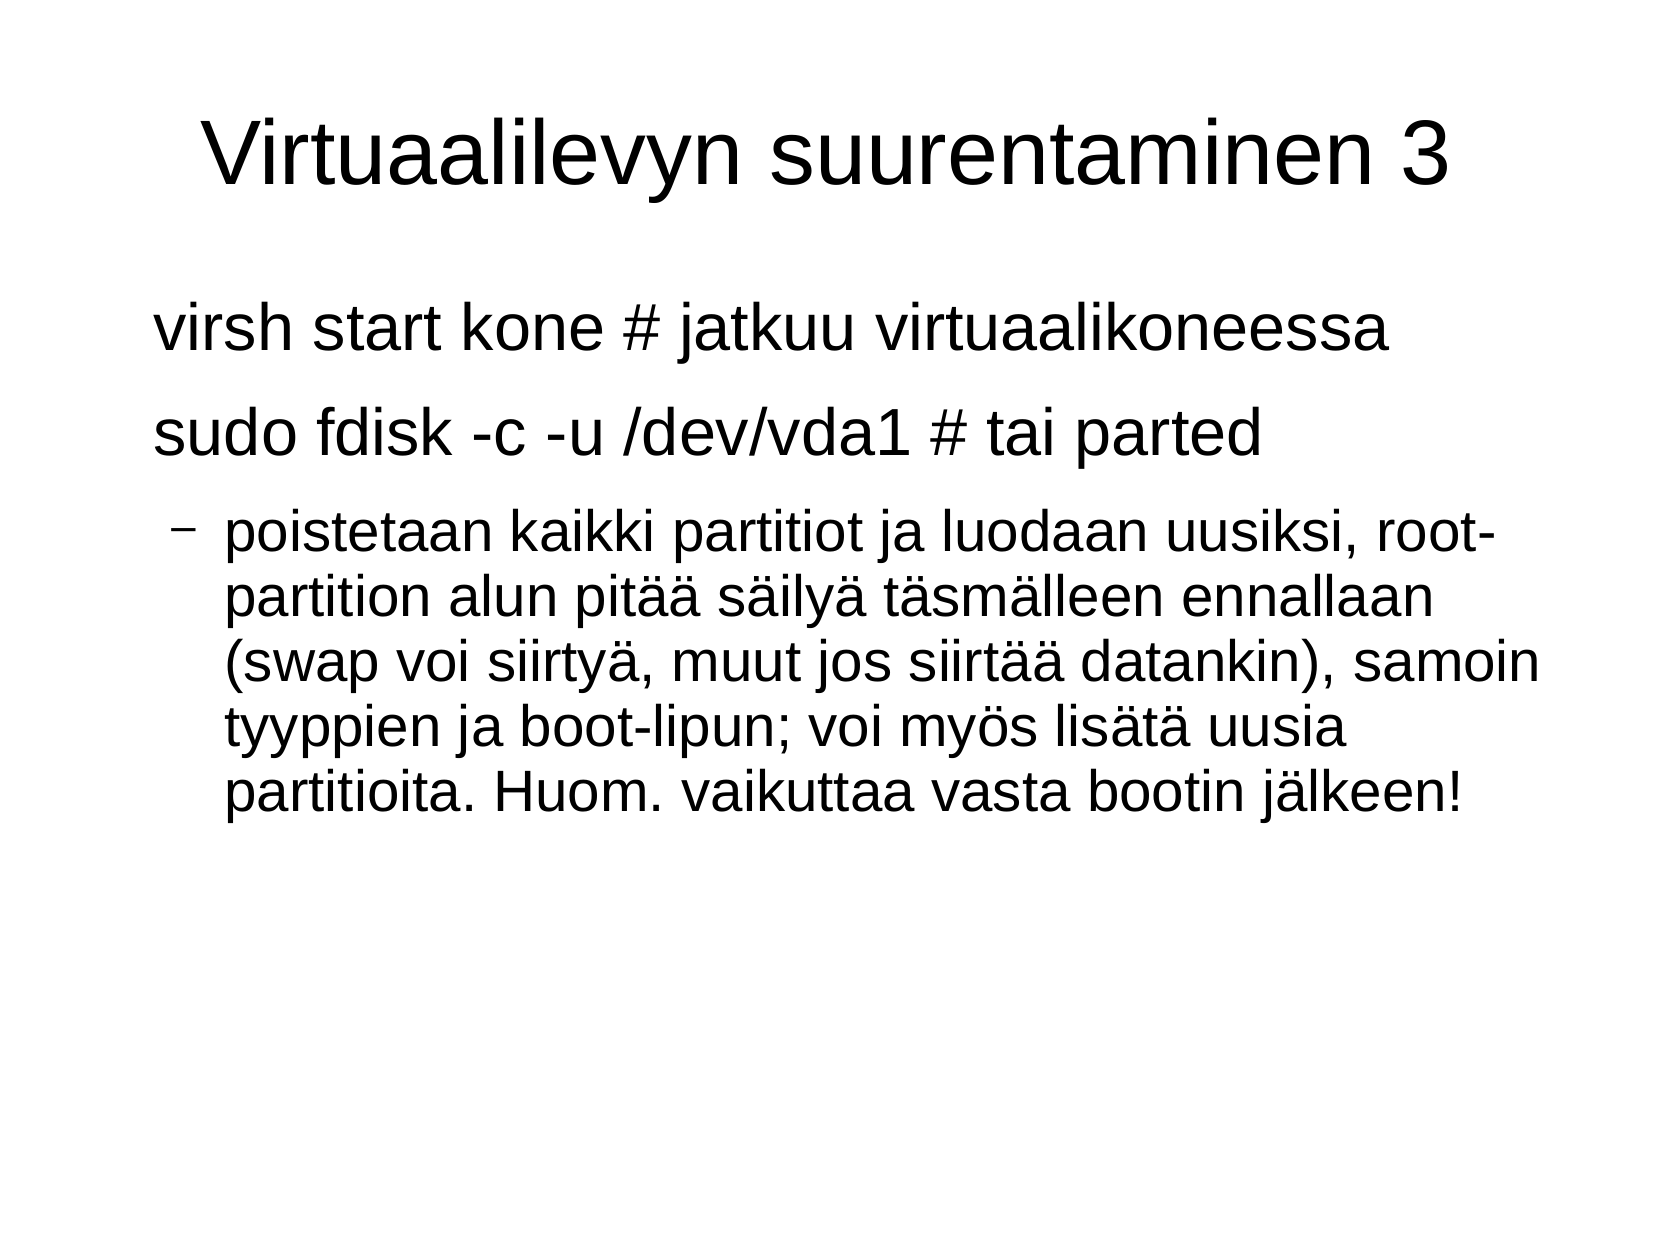

# Virtuaalilevyn suurentaminen 3
virsh start kone # jatkuu virtuaalikoneessa
sudo fdisk -c -u /dev/vda1 # tai parted
poistetaan kaikki partitiot ja luodaan uusiksi, root-partition alun pitää säilyä täsmälleen ennallaan (swap voi siirtyä, muut jos siirtää datankin), samoin tyyppien ja boot-lipun; voi myös lisätä uusia partitioita. Huom. vaikuttaa vasta bootin jälkeen!